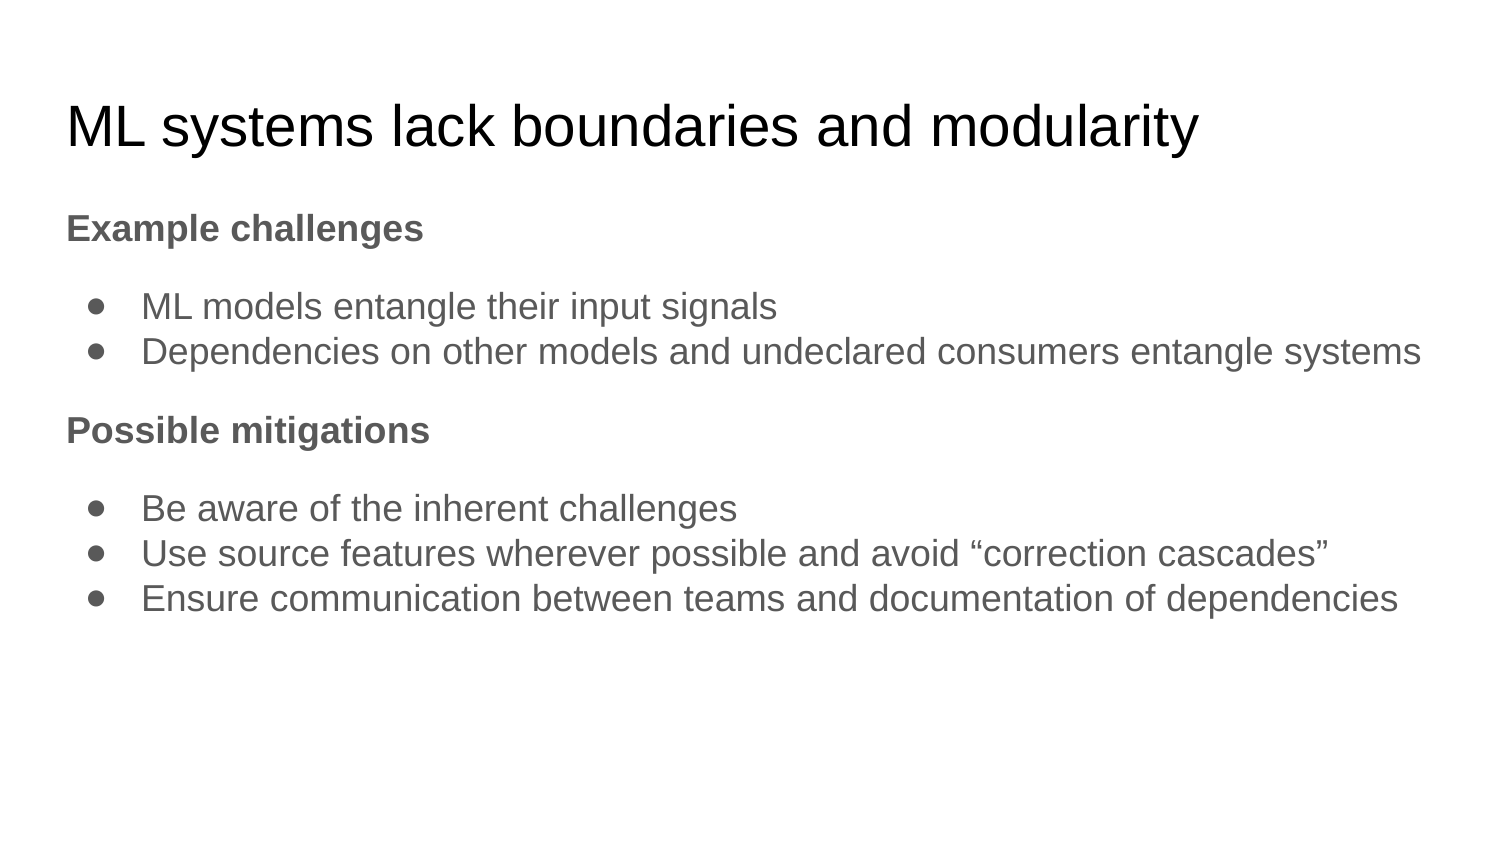

# ML systems lack boundaries and modularity
Example challenges
ML models entangle their input signals
Dependencies on other models and undeclared consumers entangle systems
Possible mitigations
Be aware of the inherent challenges
Use source features wherever possible and avoid “correction cascades”
Ensure communication between teams and documentation of dependencies